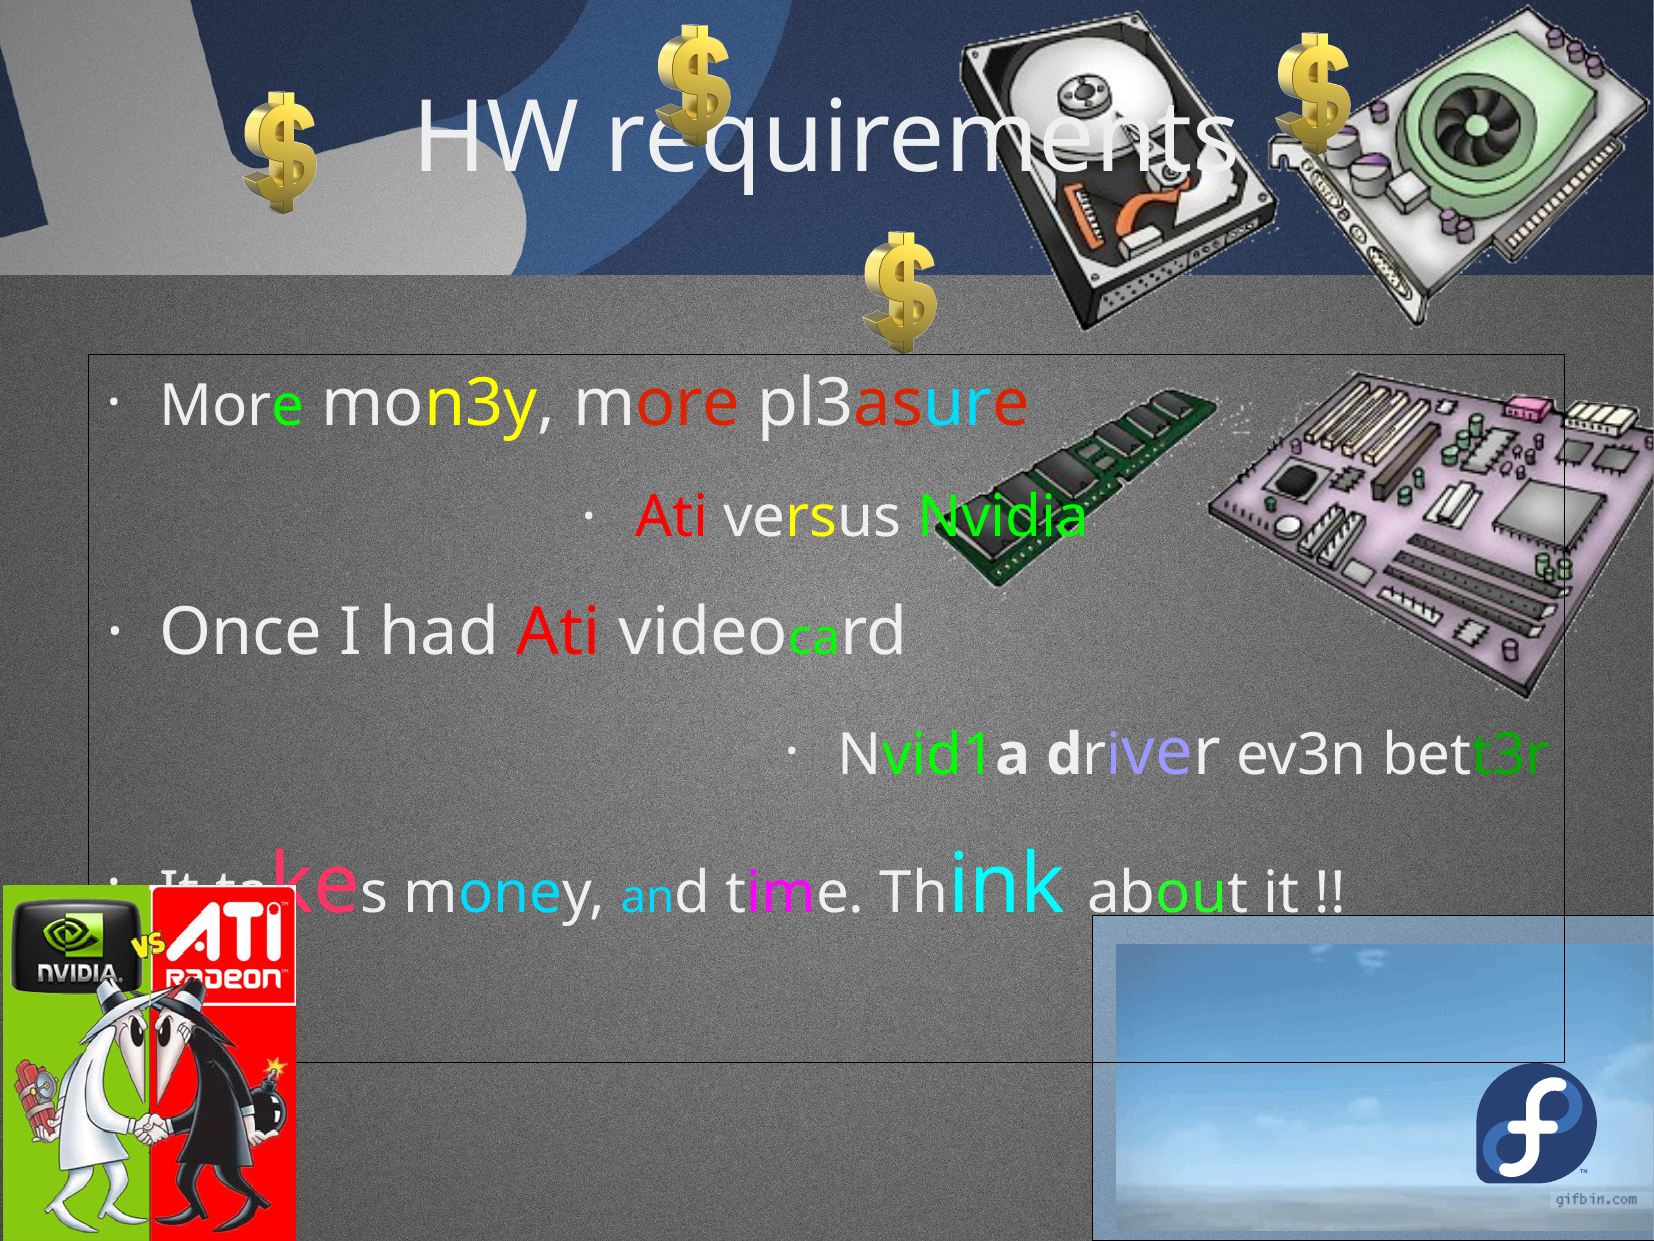

# HW requirements
More mon3y, more pl3asure
Ati versus Nvidia
Once I had Ati videocard
Nvid1a driver ev3n bett3r
It takes money, and time. Think about it !!